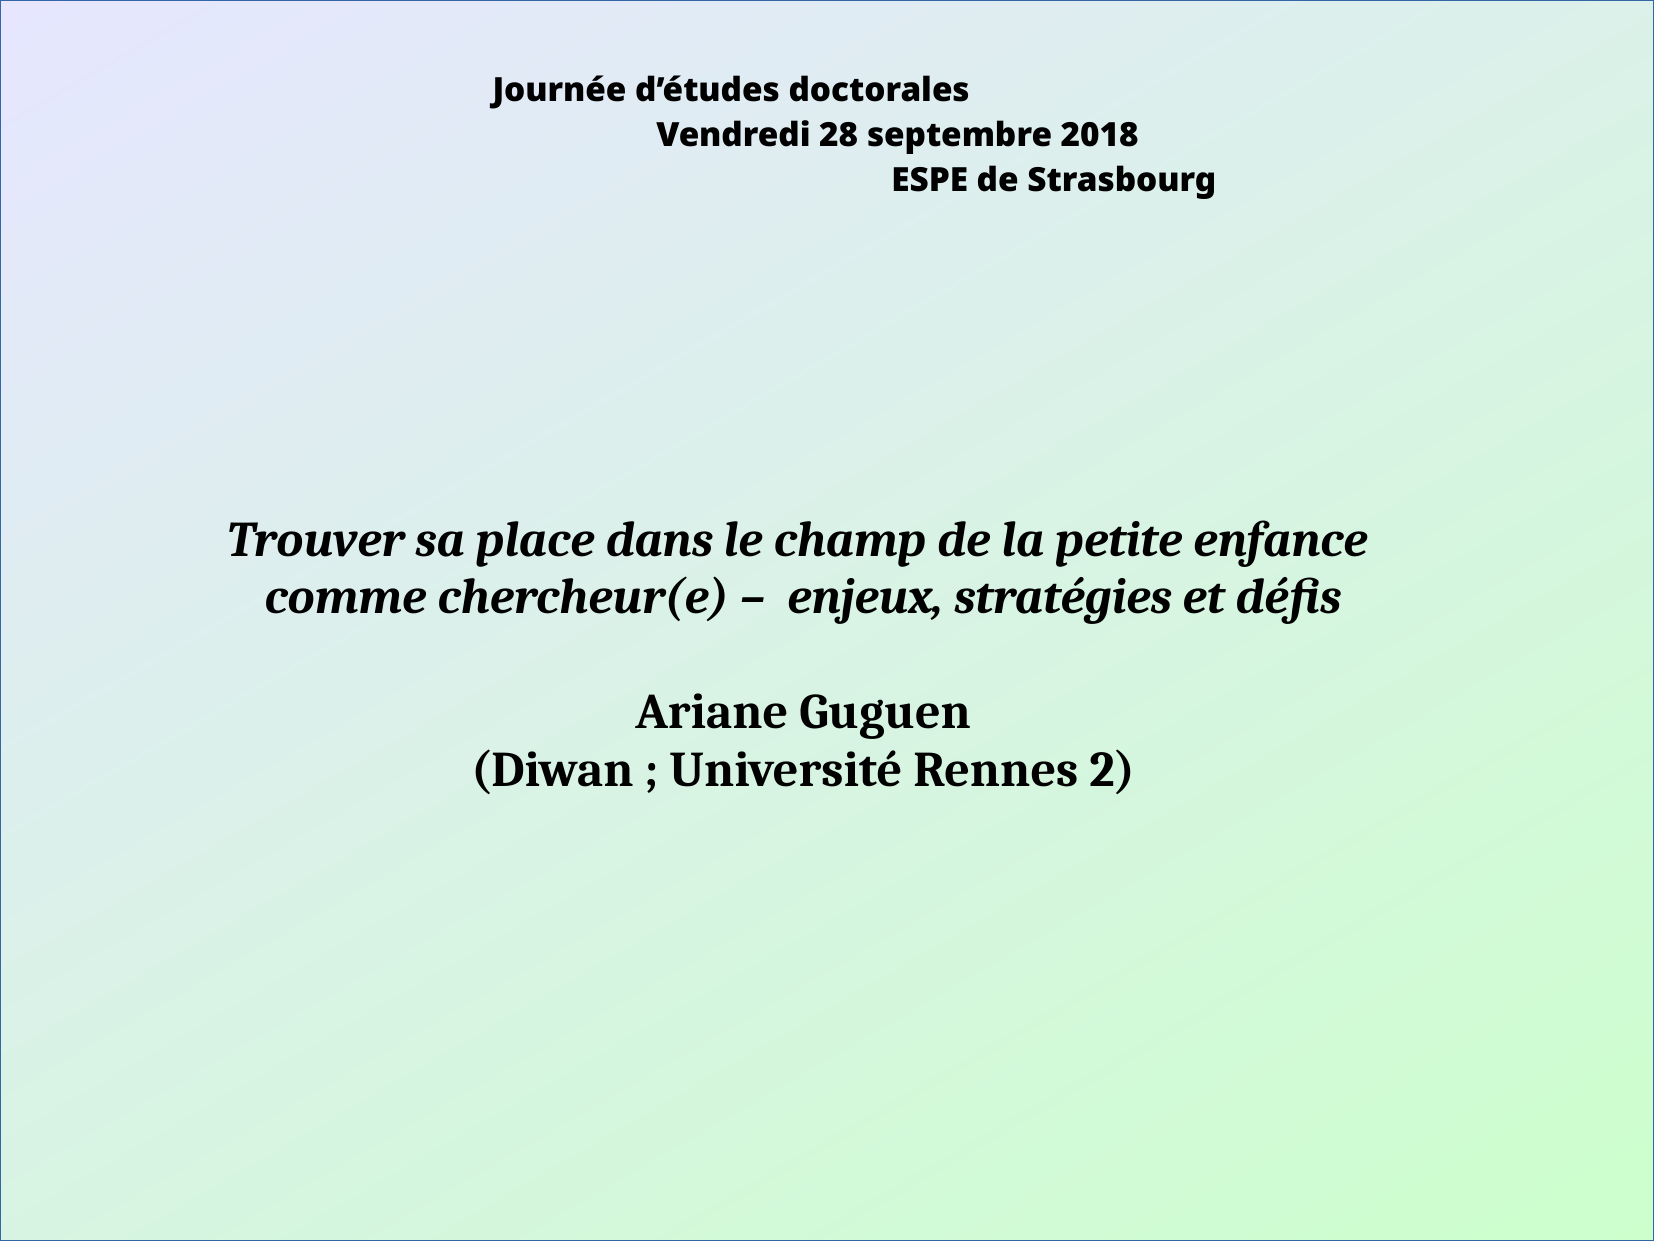

# Journée d’études doctorales Vendredi 28 septembre 2018 ESPE de Strasbourg
Trouver sa place dans le champ de la petite enfance
comme chercheur(e) – enjeux, stratégies et défis
Ariane Guguen
(Diwan ; Université Rennes 2)